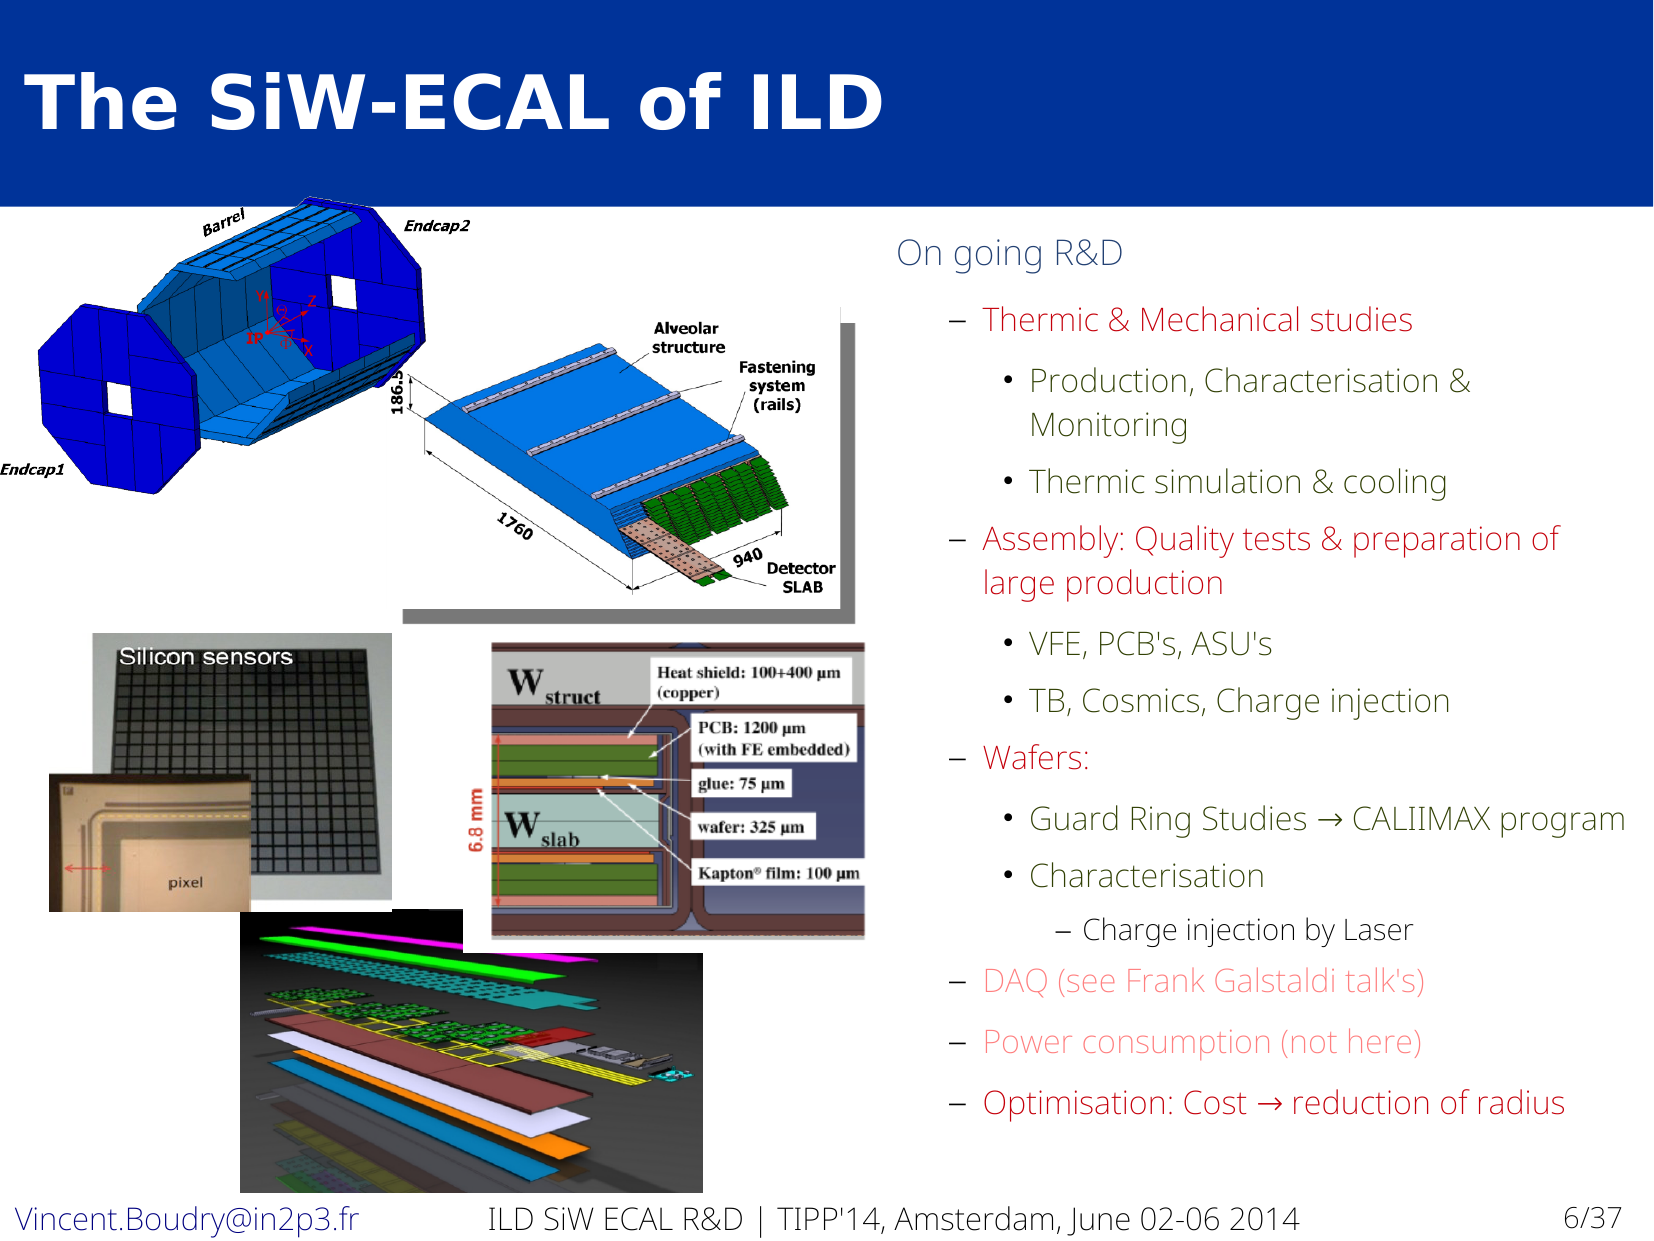

# The SiW-ECAL of ILD
On going R&D
Thermic & Mechanical studies
Production, Characterisation & Monitoring
Thermic simulation & cooling
Assembly: Quality tests & preparation of large production
VFE, PCB's, ASU's
TB, Cosmics, Charge injection
Wafers:
Guard Ring Studies → CALIIMAX program
Characterisation
Charge injection by Laser
DAQ (see Frank Galstaldi talk's)
Power consumption (not here)
Optimisation: Cost → reduction of radius
ILD SiW ECAL R&D | TIPP'14, Amsterdam, June 02-06 2014
6